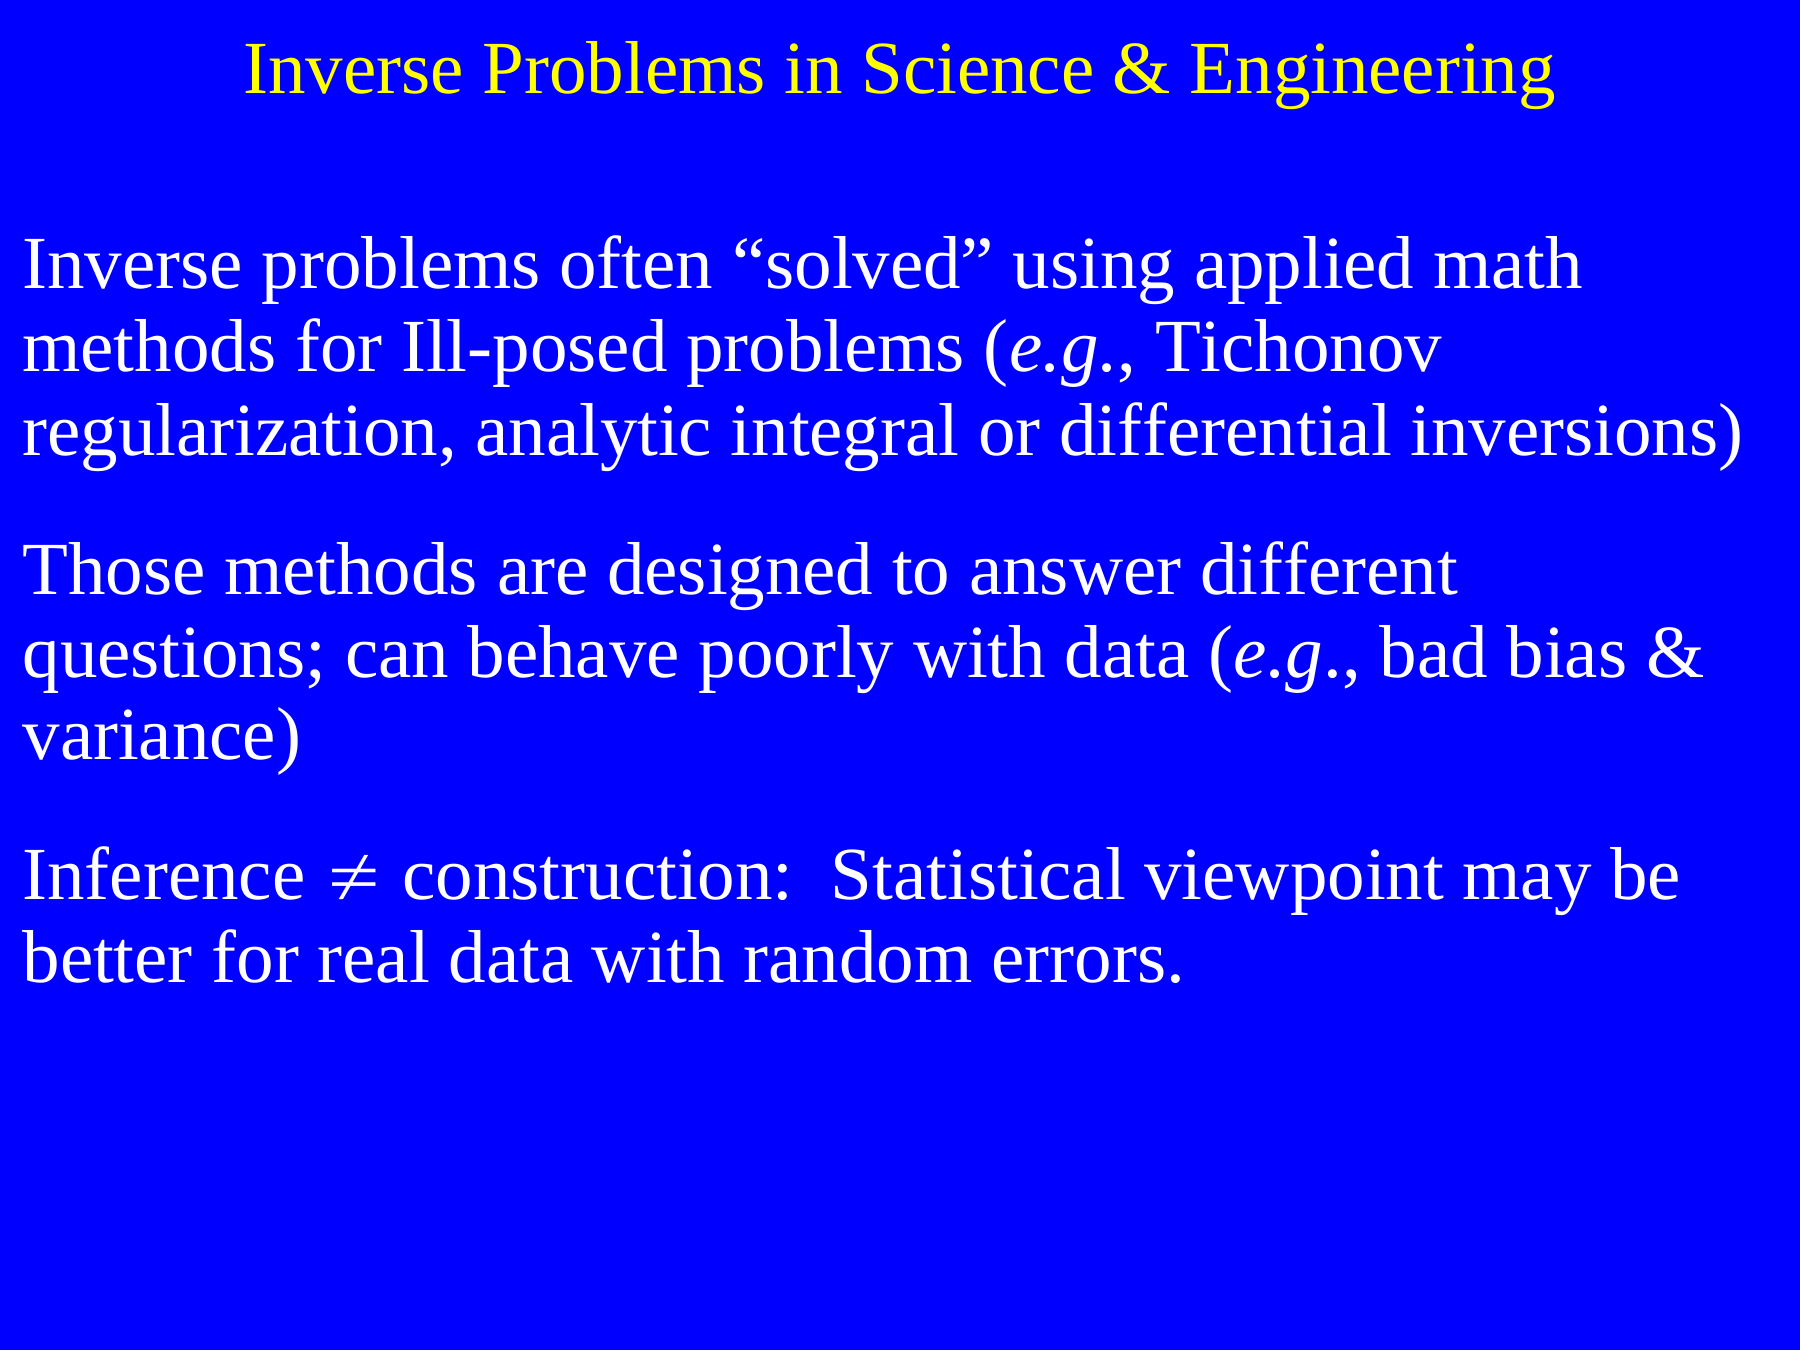

# Inverse Problems in Science & Engineering
Inverse problems often “solved” using applied math methods for Ill-posed problems (e.g., Tichonov regularization, analytic integral or differential inversions)
Those methods are designed to answer different questions; can behave poorly with data (e.g., bad bias & variance)
Inference  construction: Statistical viewpoint may be better for real data with random errors.